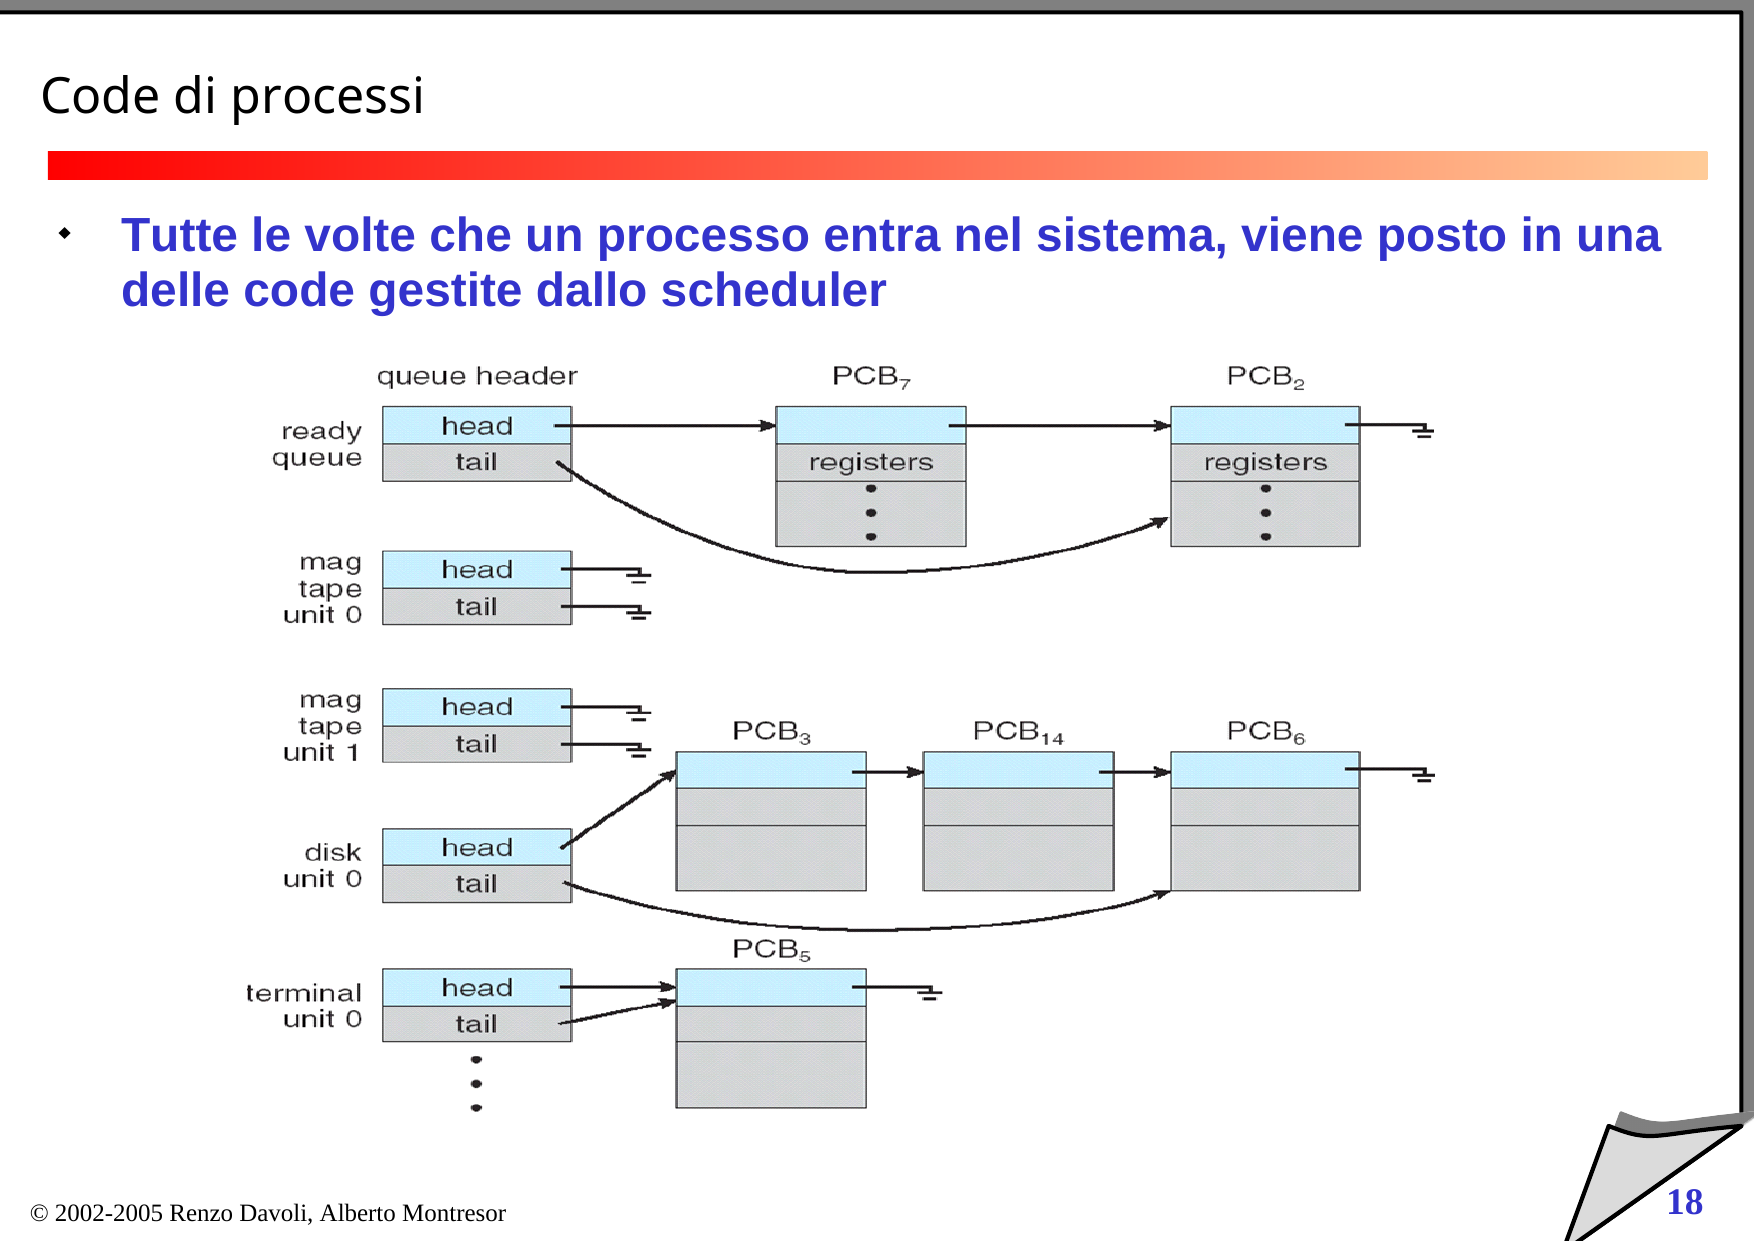

# Code di processi
Tutte le volte che un processo entra nel sistema, viene posto in una delle code gestite dallo scheduler